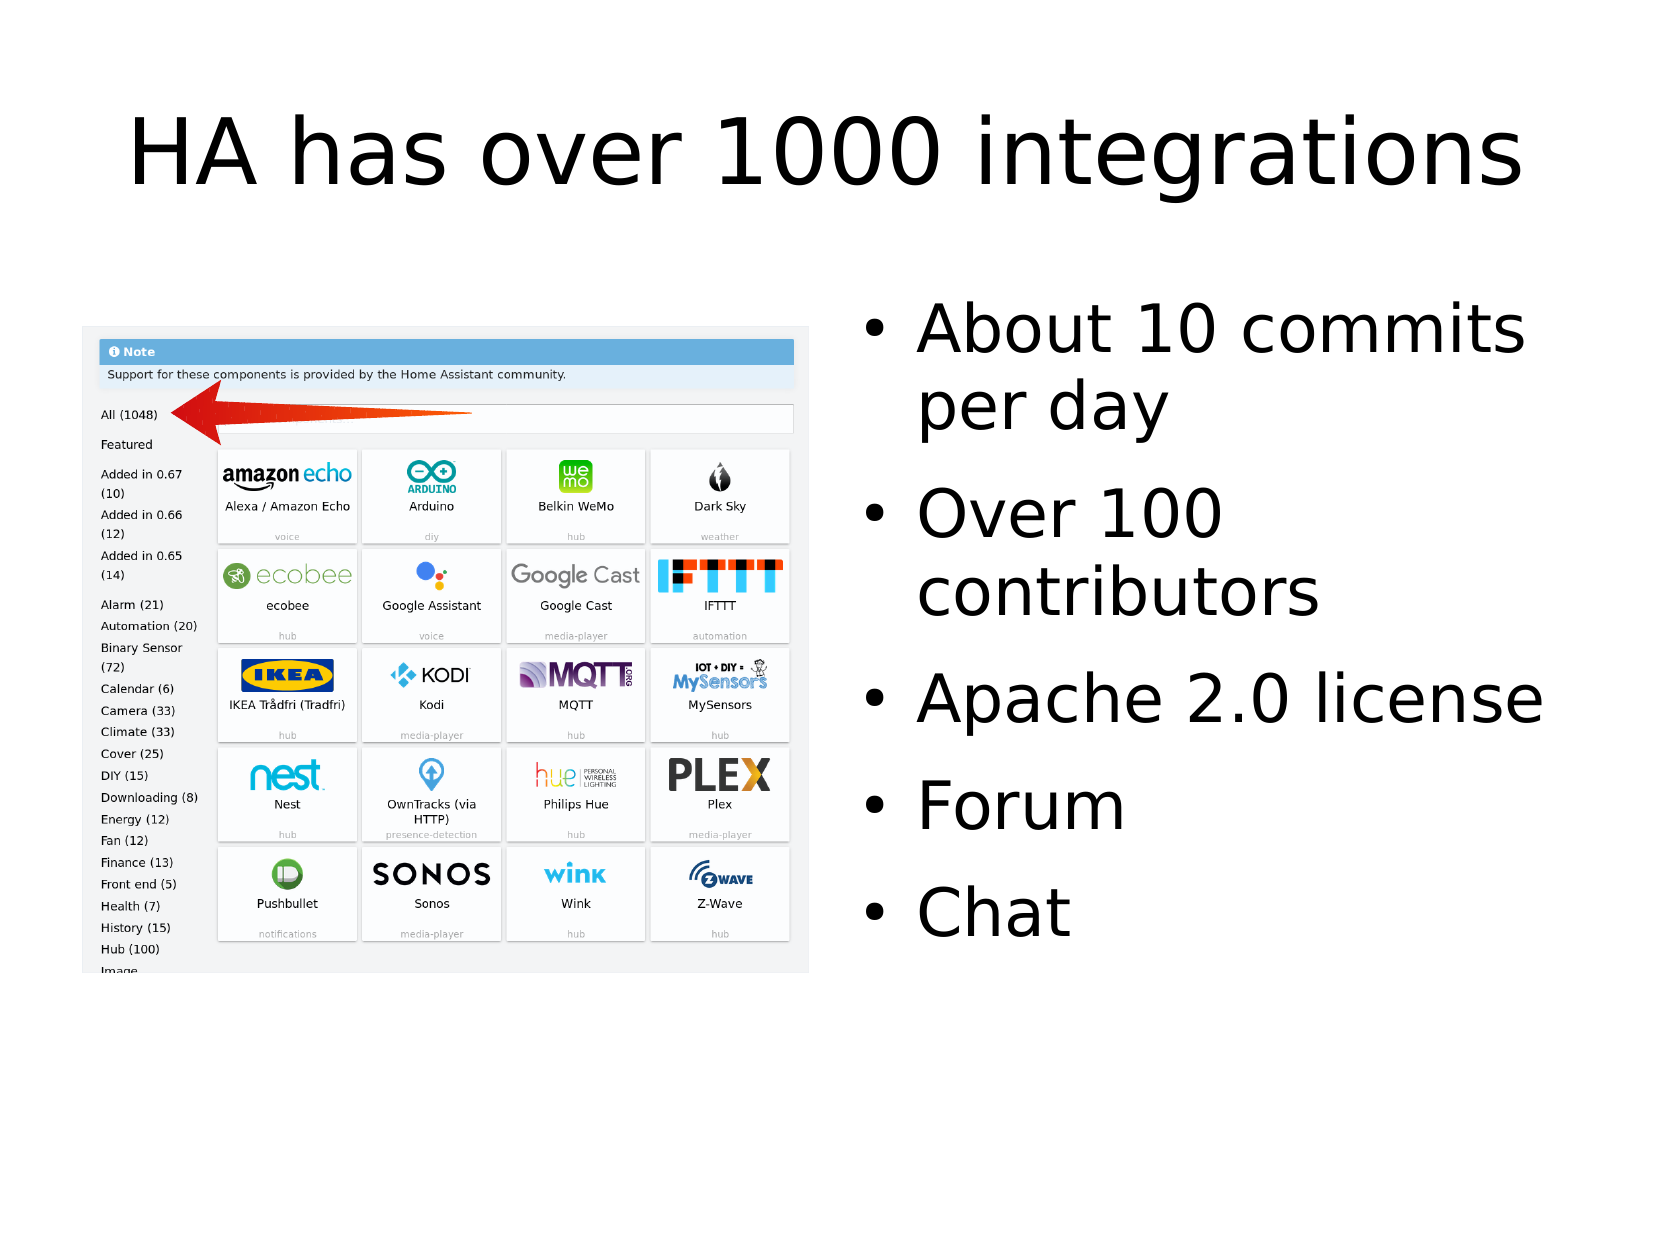

# HA has over 1000 integrations
About 10 commits per day
Over 100 contributors
Apache 2.0 license
Forum
Chat